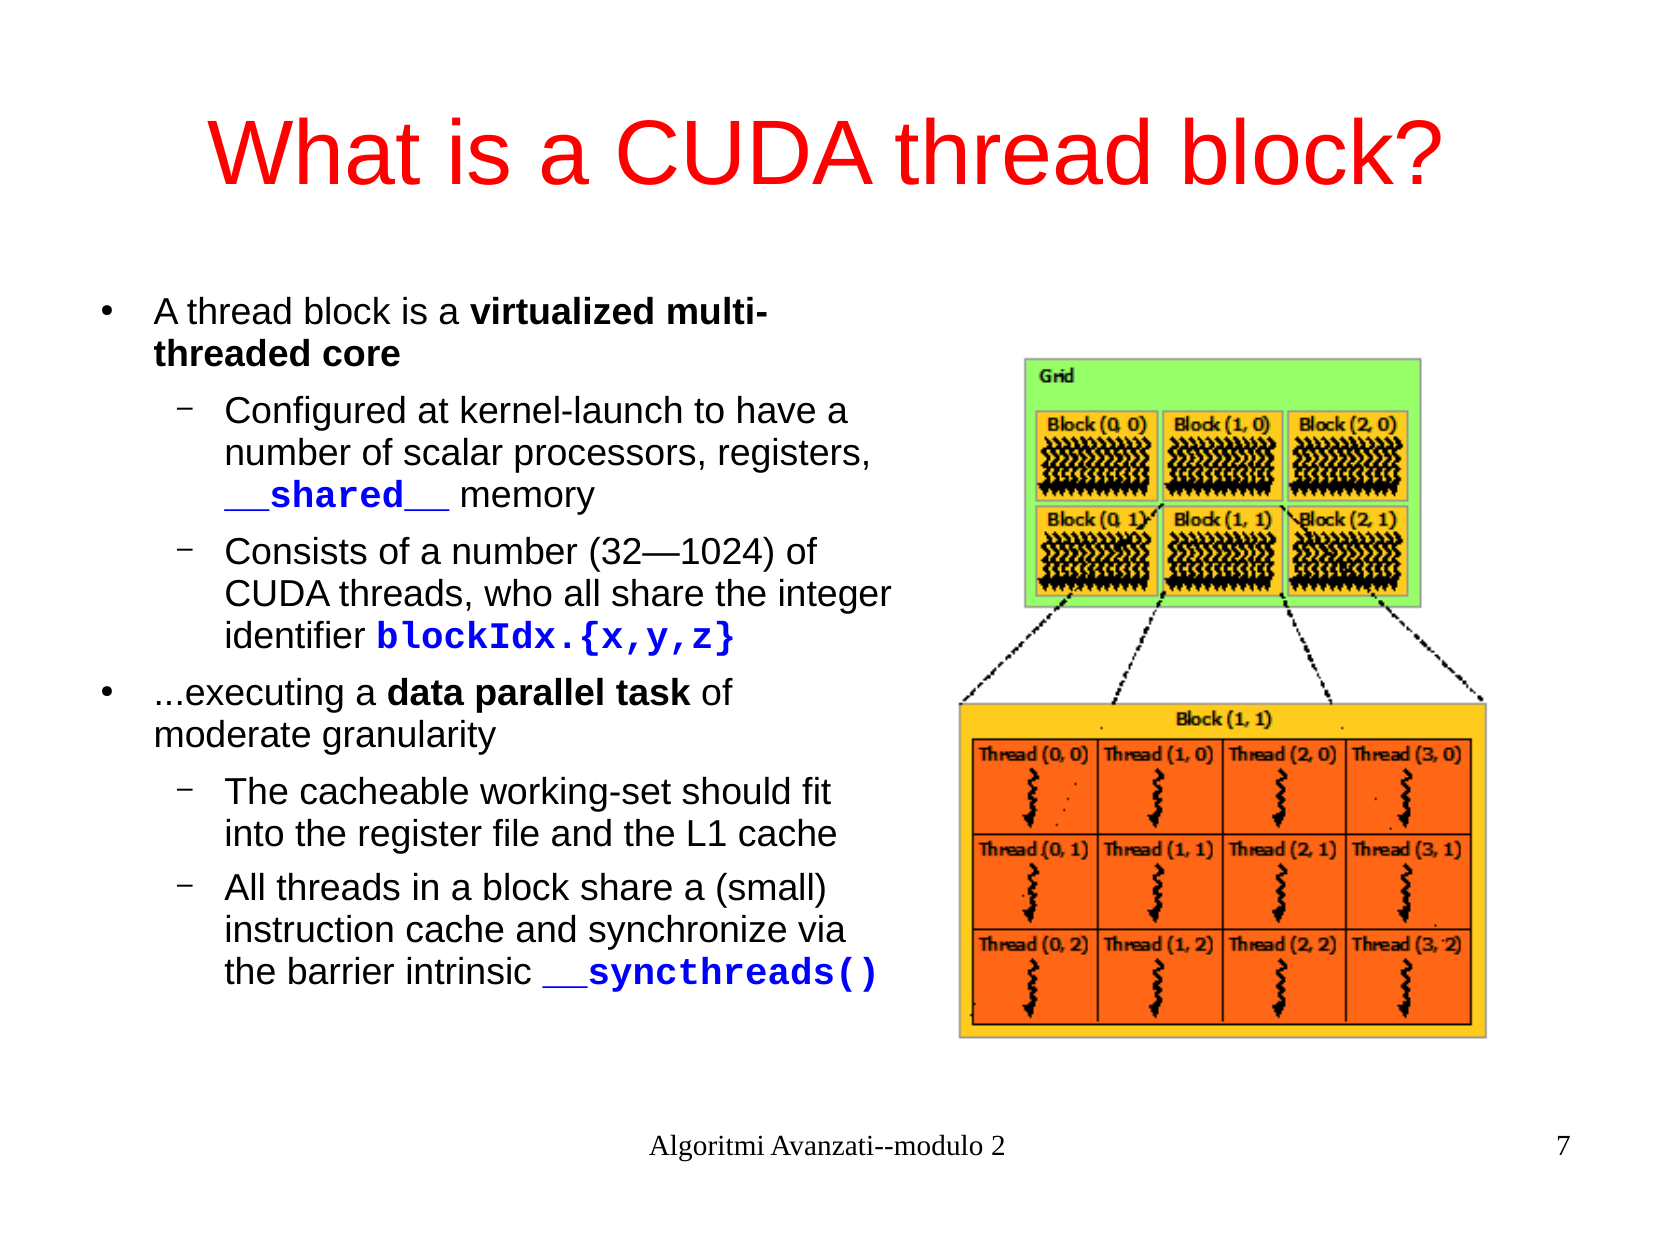

# What is a CUDA thread block?
A thread block is a virtualized multi-threaded core
Configured at kernel-launch to have a number of scalar processors, registers, __shared__ memory
Consists of a number (32—1024) of CUDA threads, who all share the integer identifier blockIdx.{x,y,z}
...executing a data parallel task of moderate granularity
The cacheable working-set should fit into the register file and the L1 cache
All threads in a block share a (small) instruction cache and synchronize via the barrier intrinsic __syncthreads()
Algoritmi Avanzati--modulo 2
7